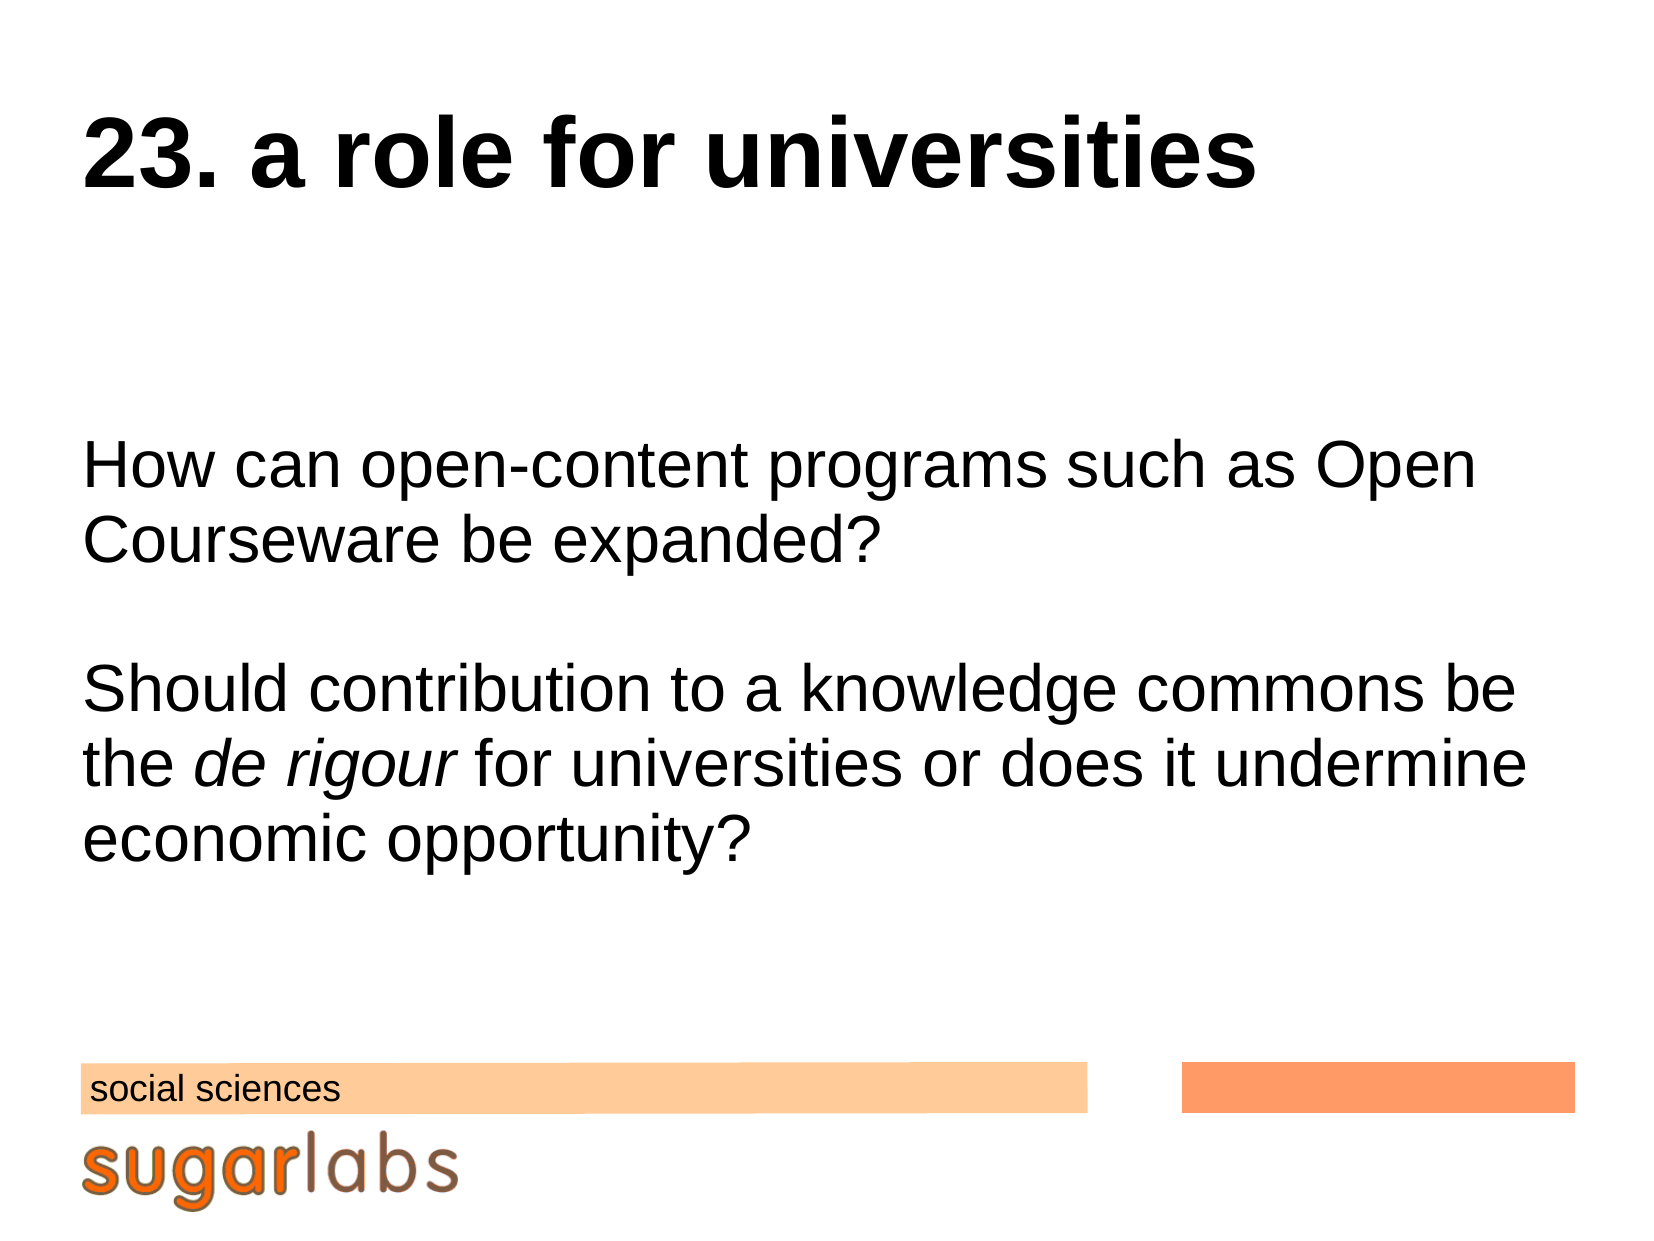

# 23. a role for universities
How can open-content programs such as Open Courseware be expanded?
Should contribution to a knowledge commons be the de rigour for universities or does it undermine economic opportunity?
social sciences